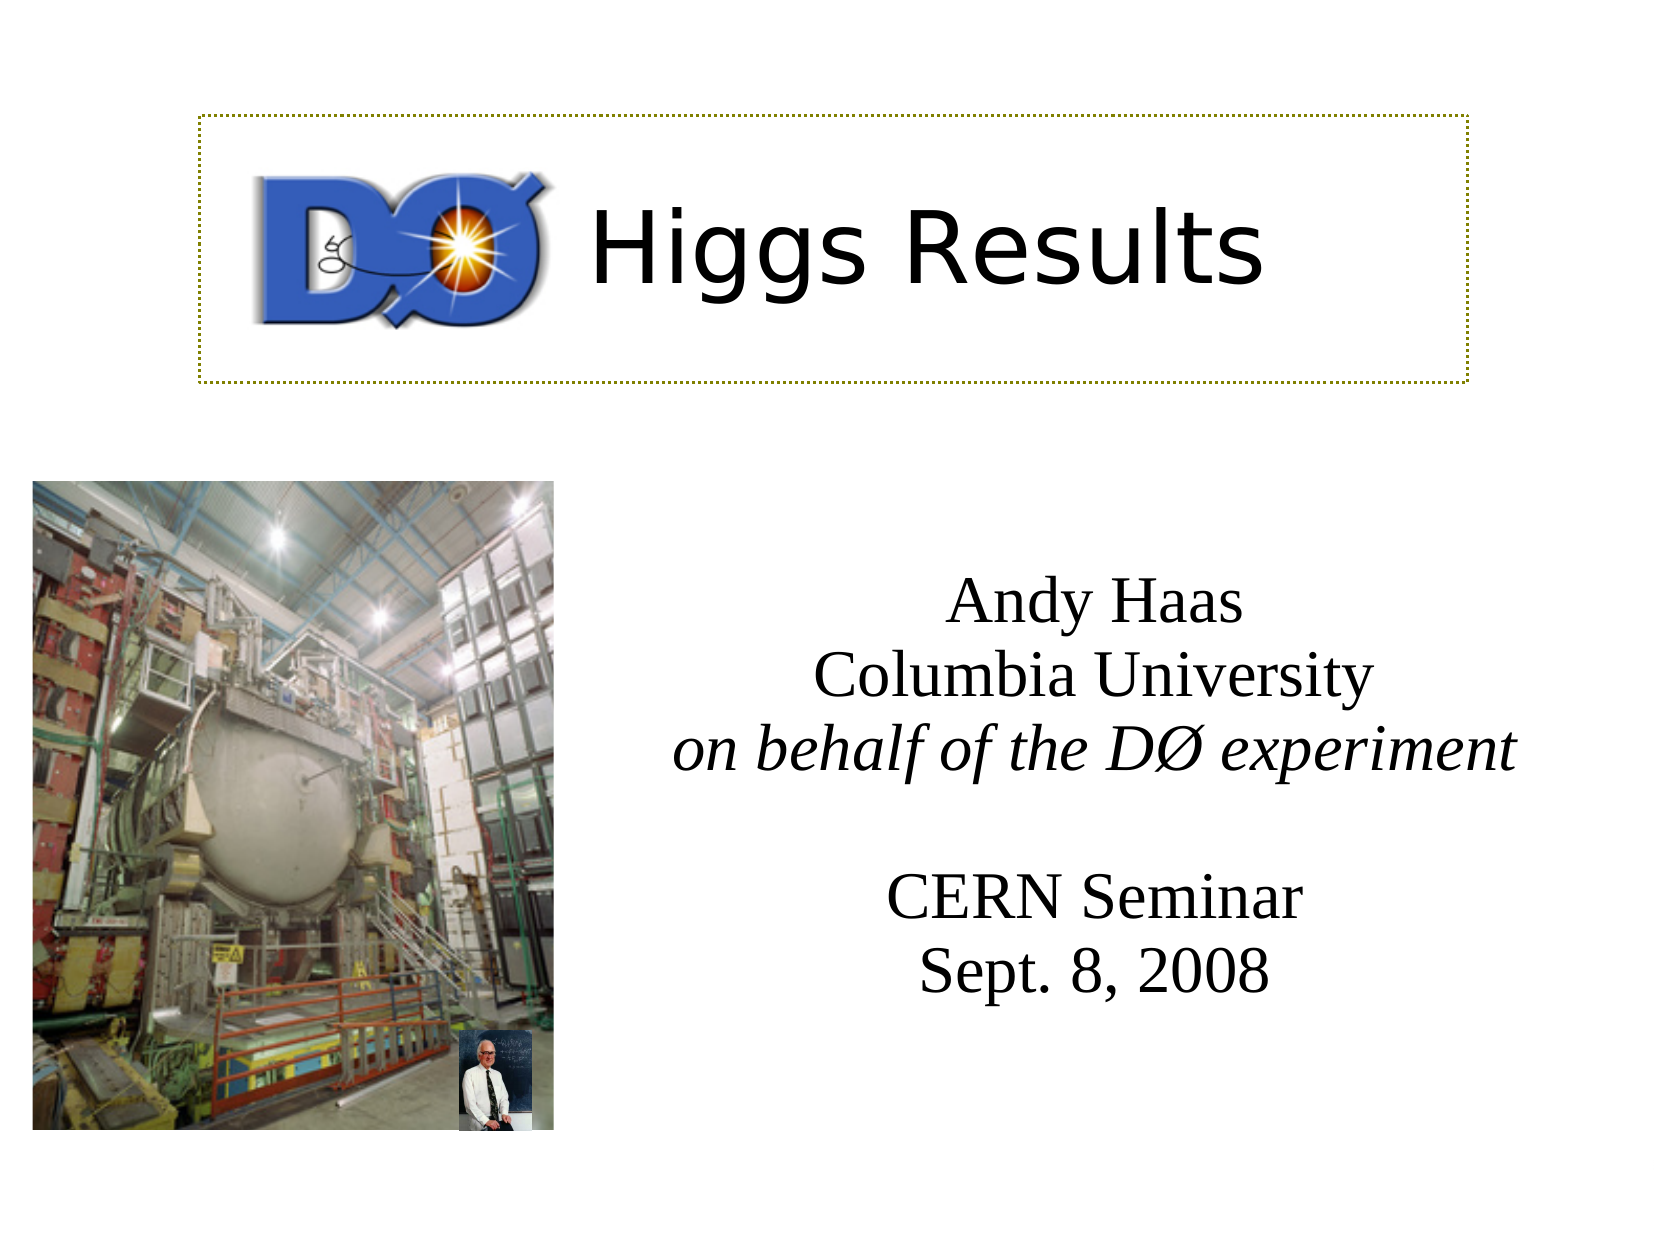

# DØ Higgs Results
Andy Haas
Columbia University
on behalf of the DØ experiment
CERN Seminar
Sept. 8, 2008